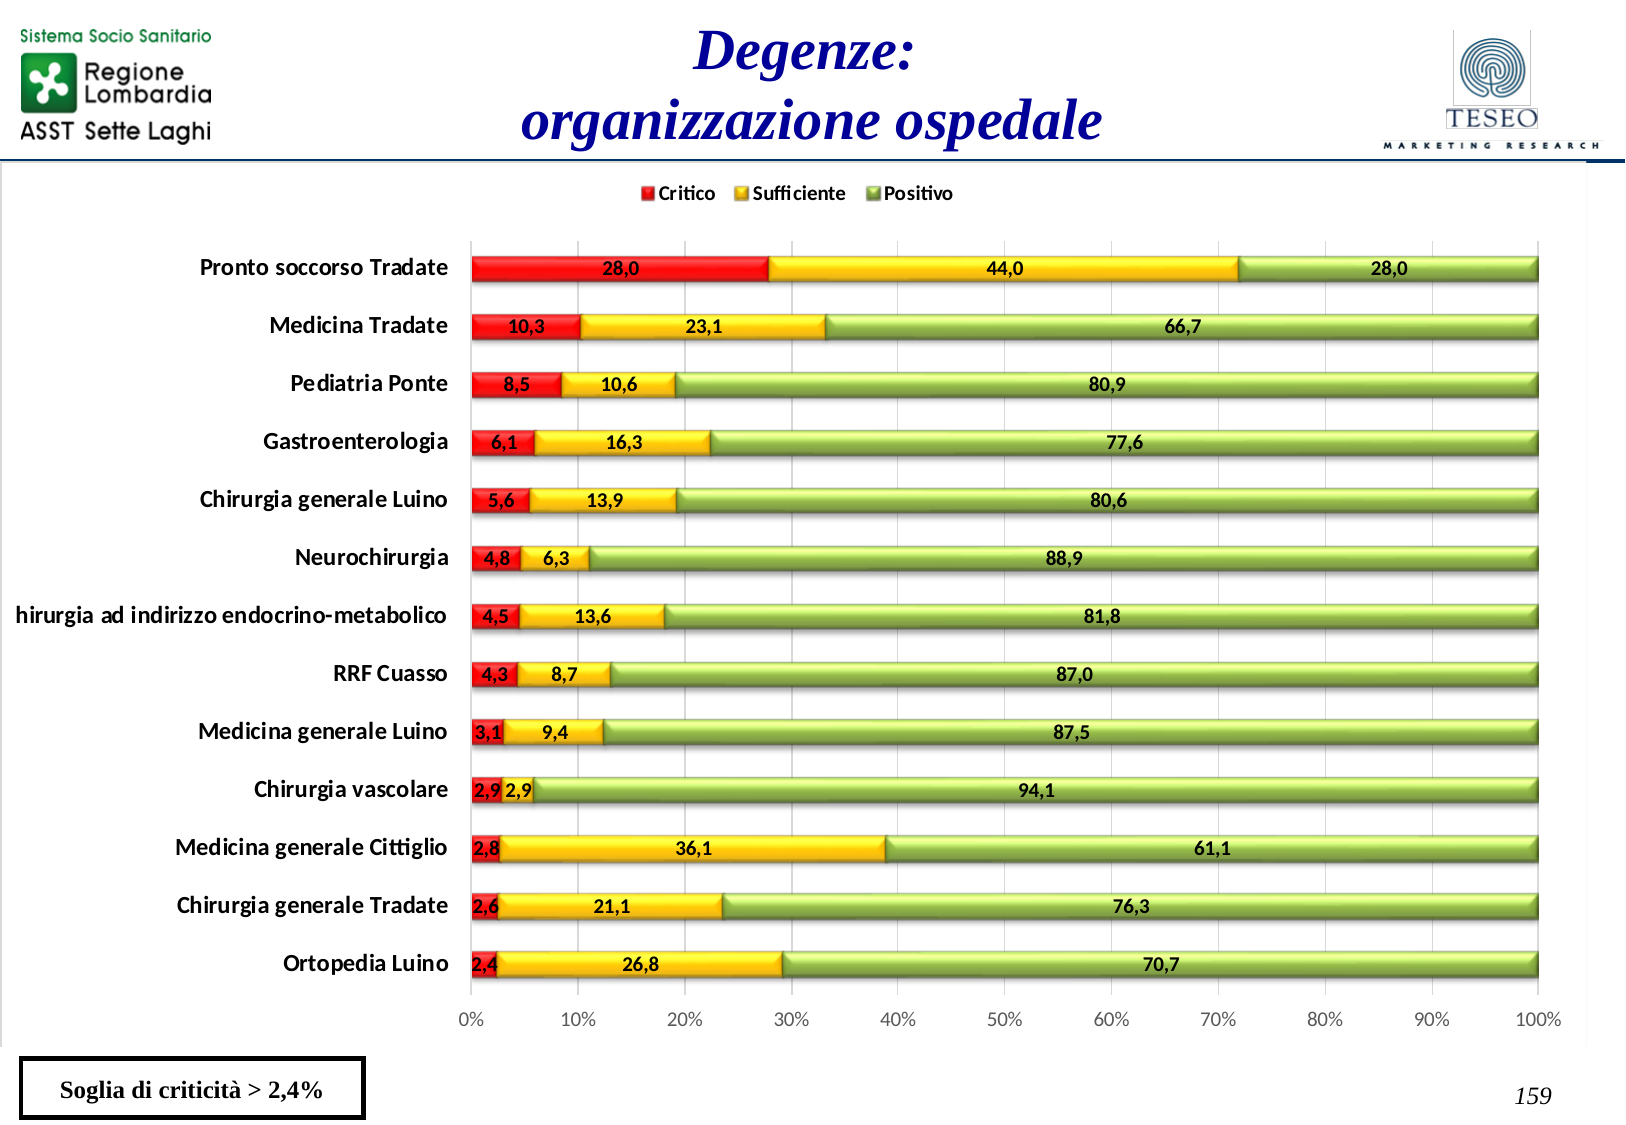

Degenze:
organizzazione ospedale
Soglia di criticità > 2,4%